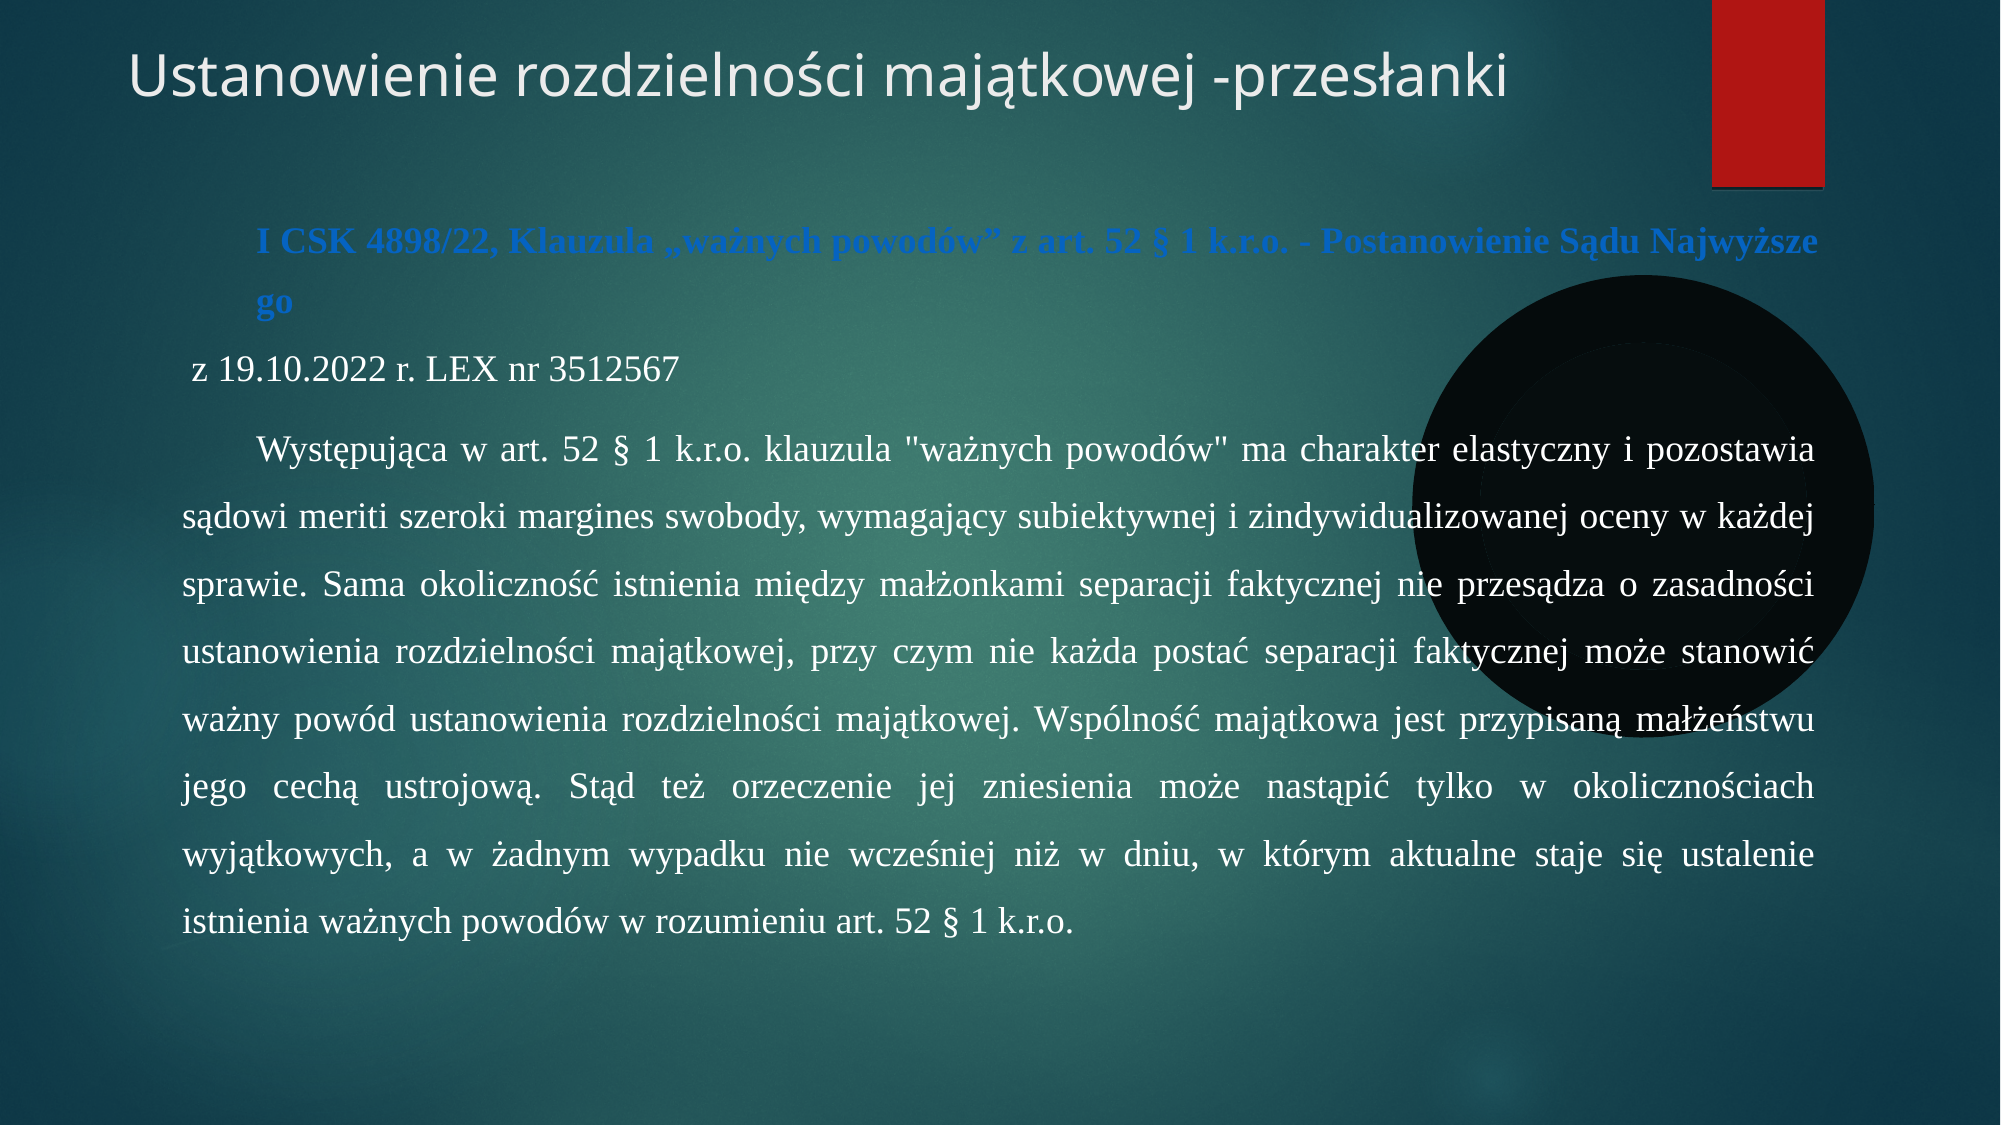

# Ustanowienie rozdzielności majątkowej -przesłanki
I CSK 4898/22, Klauzula „ważnych powodów” z art. 52 § 1 k.r.o. - Postanowienie Sądu Najwyższego z 19.10.2022 r. LEX nr 3512567
Występująca w art. 52 § 1 k.r.o. klauzula "ważnych powodów" ma charakter elastyczny i pozostawia sądowi meriti szeroki margines swobody, wymagający subiektywnej i zindywidualizowanej oceny w każdej sprawie. Sama okoliczność istnienia między małżonkami separacji faktycznej nie przesądza o zasadności ustanowienia rozdzielności majątkowej, przy czym nie każda postać separacji faktycznej może stanowić ważny powód ustanowienia rozdzielności majątkowej. Wspólność majątkowa jest przypisaną małżeństwu jego cechą ustrojową. Stąd też orzeczenie jej zniesienia może nastąpić tylko w okolicznościach wyjątkowych, a w żadnym wypadku nie wcześniej niż w dniu, w którym aktualne staje się ustalenie istnienia ważnych powodów w rozumieniu art. 52 § 1 k.r.o.